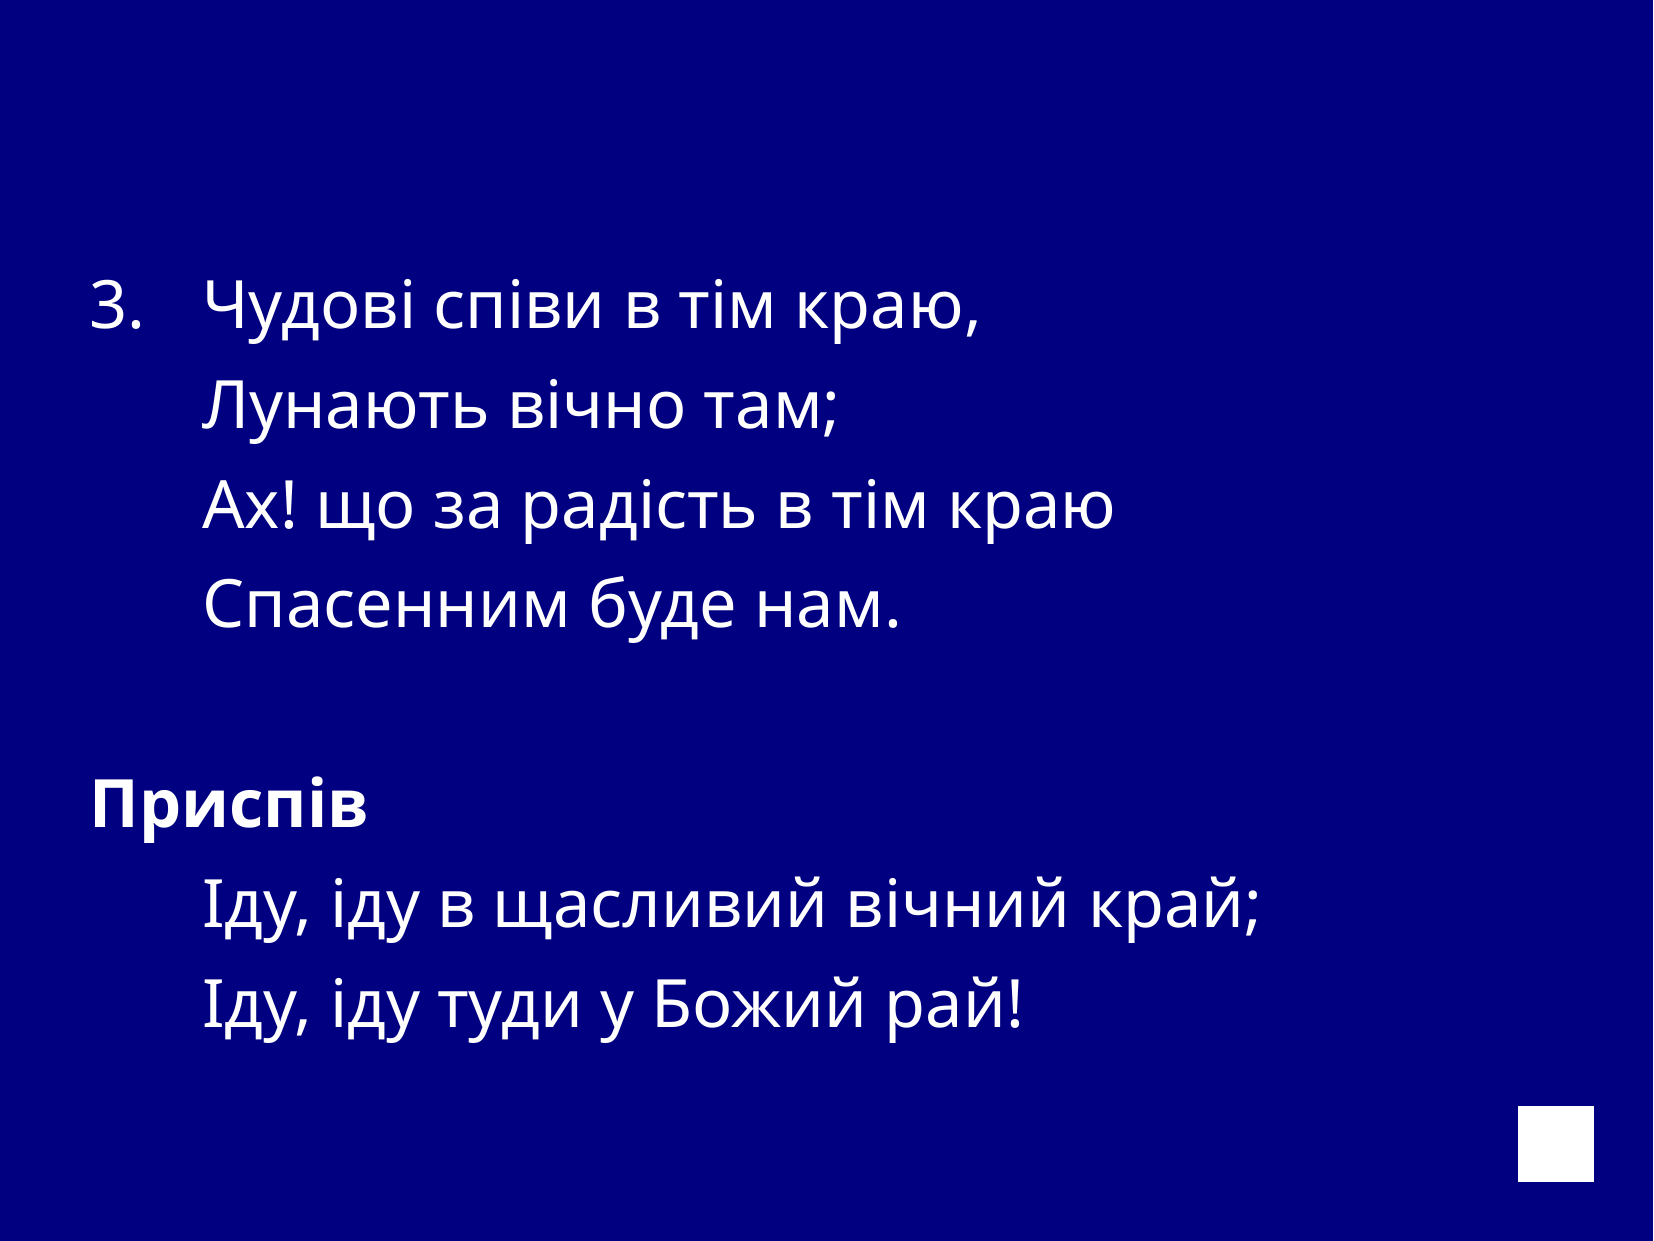

3.	Чудові співи в тім краю,
	Лунають вічно там;
	Ах! що за радість в тім краю
	Спасенним буде нам.
Приспів
	Іду, іду в щасливий вічний край;
	Іду, іду туди у Божий рай!